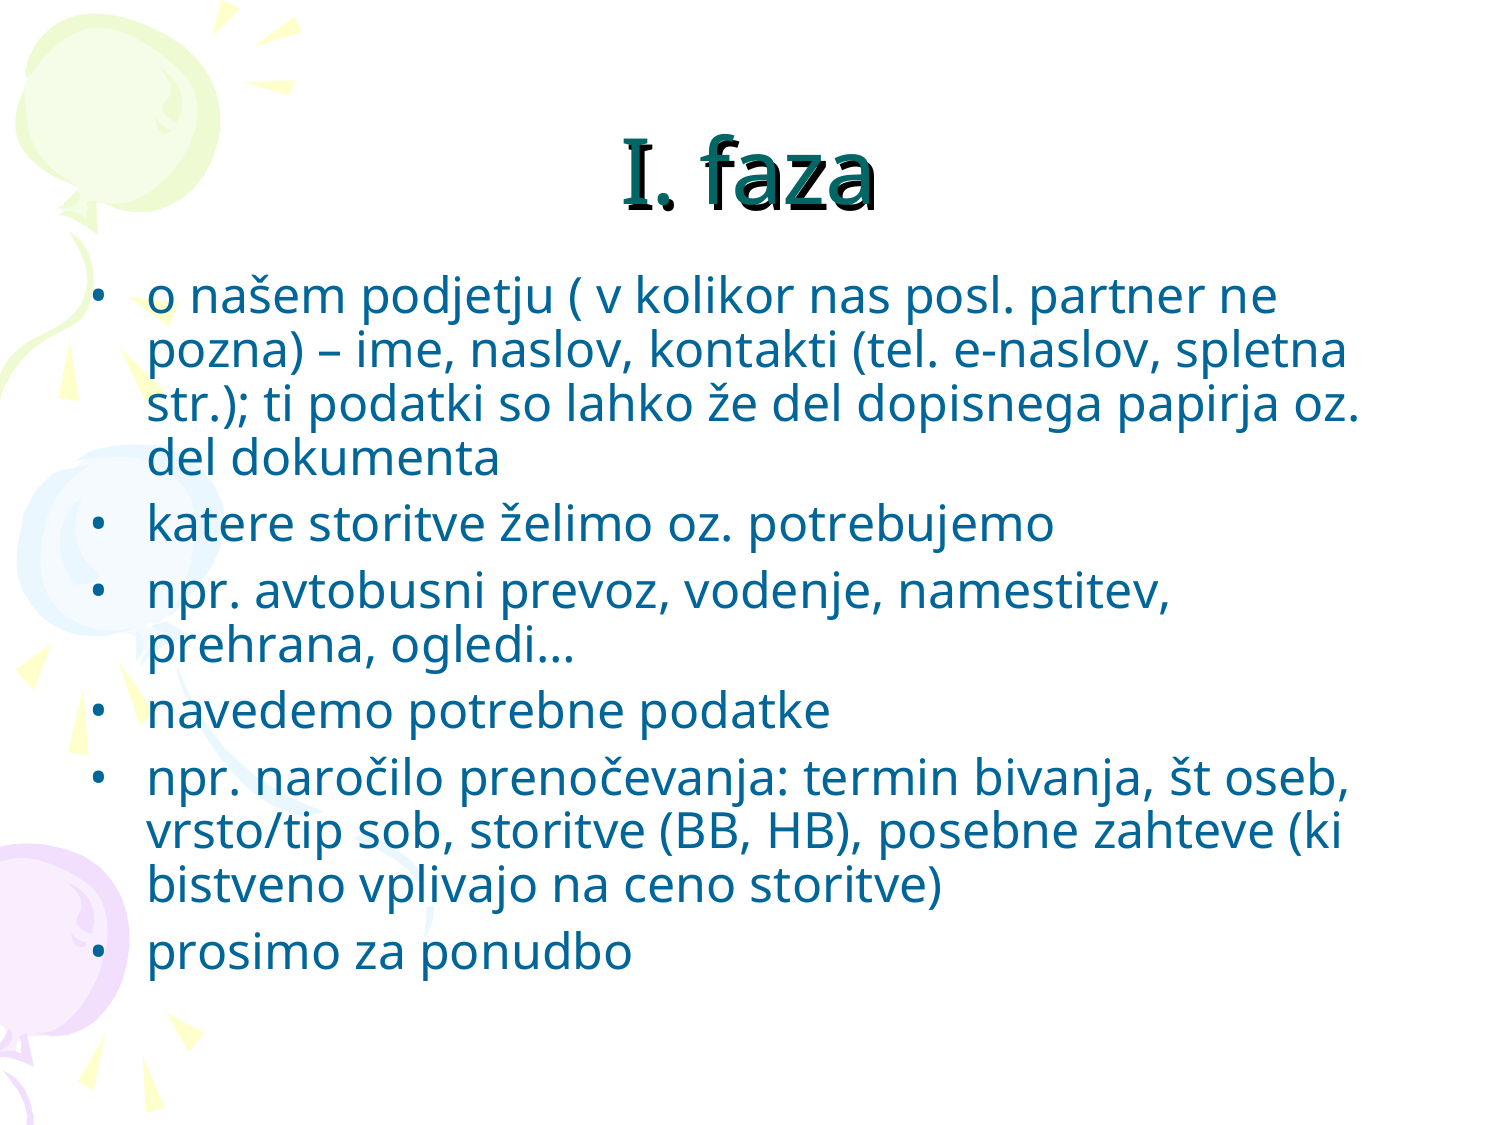

# I. faza
o našem podjetju ( v kolikor nas posl. partner ne pozna) – ime, naslov, kontakti (tel. e-naslov, spletna str.); ti podatki so lahko že del dopisnega papirja oz. del dokumenta
katere storitve želimo oz. potrebujemo
npr. avtobusni prevoz, vodenje, namestitev, prehrana, ogledi…
navedemo potrebne podatke
npr. naročilo prenočevanja: termin bivanja, št oseb, vrsto/tip sob, storitve (BB, HB), posebne zahteve (ki bistveno vplivajo na ceno storitve)
prosimo za ponudbo